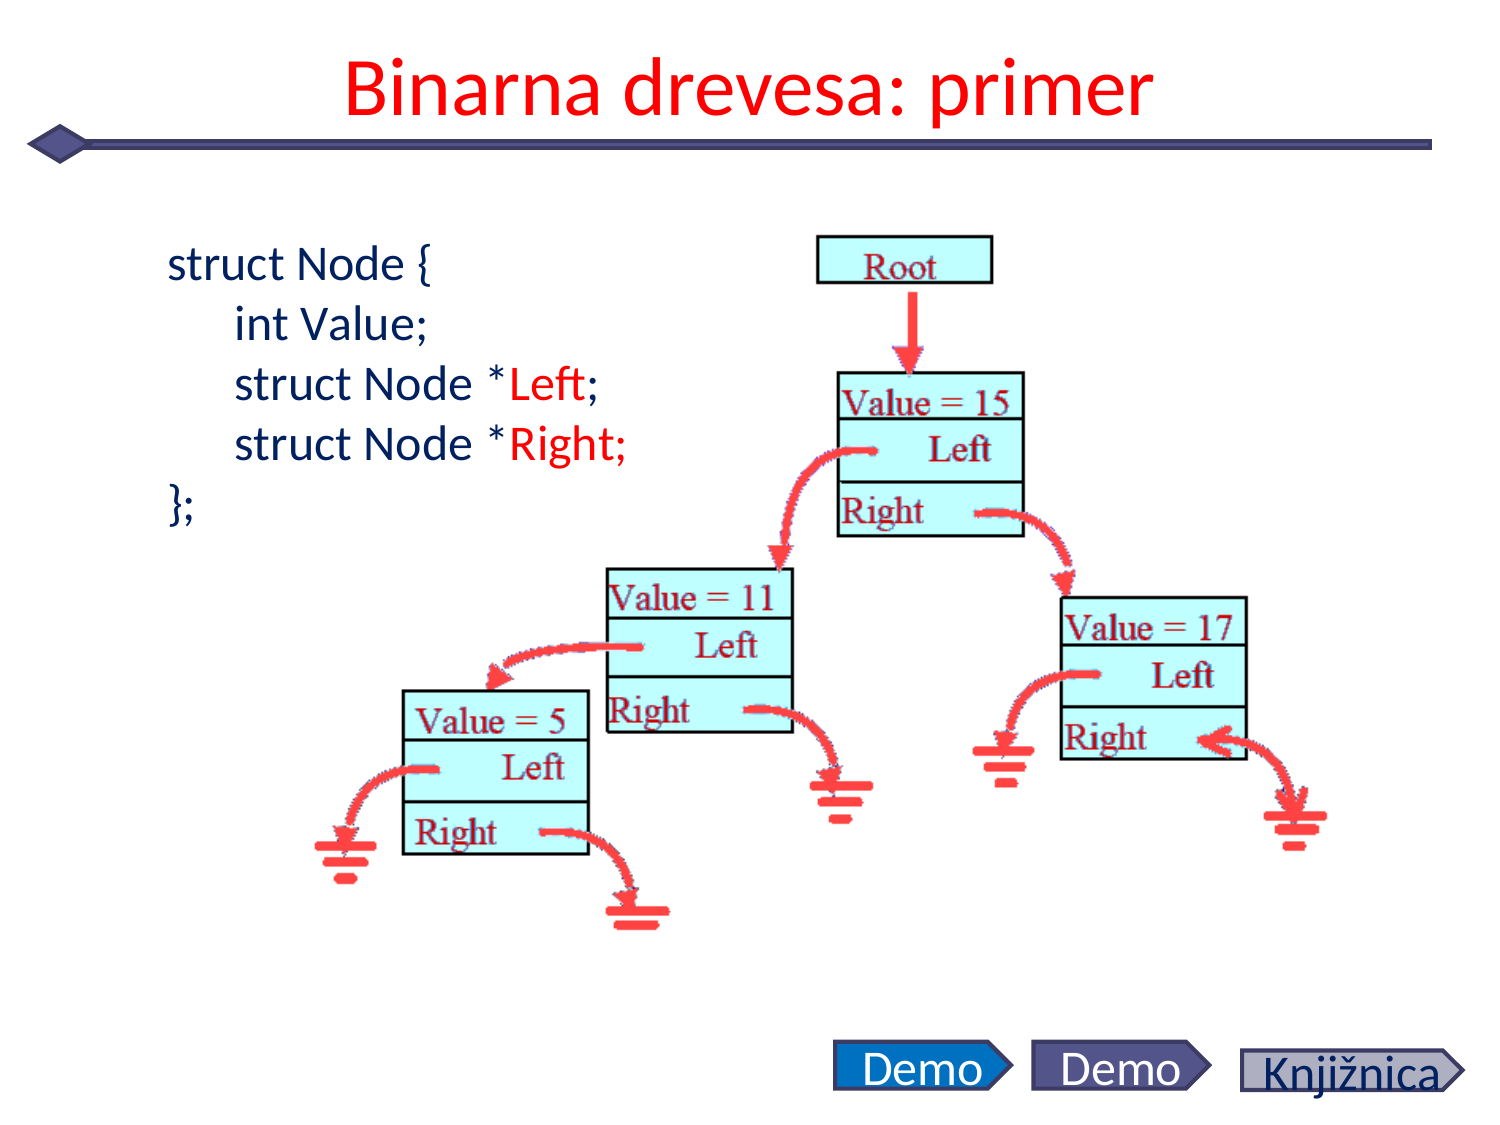

# Binarna drevesa: primer
struct Node {
 int Value;
 struct Node *Left;
 struct Node *Right;
};
Demo
Demo
Knjižnica